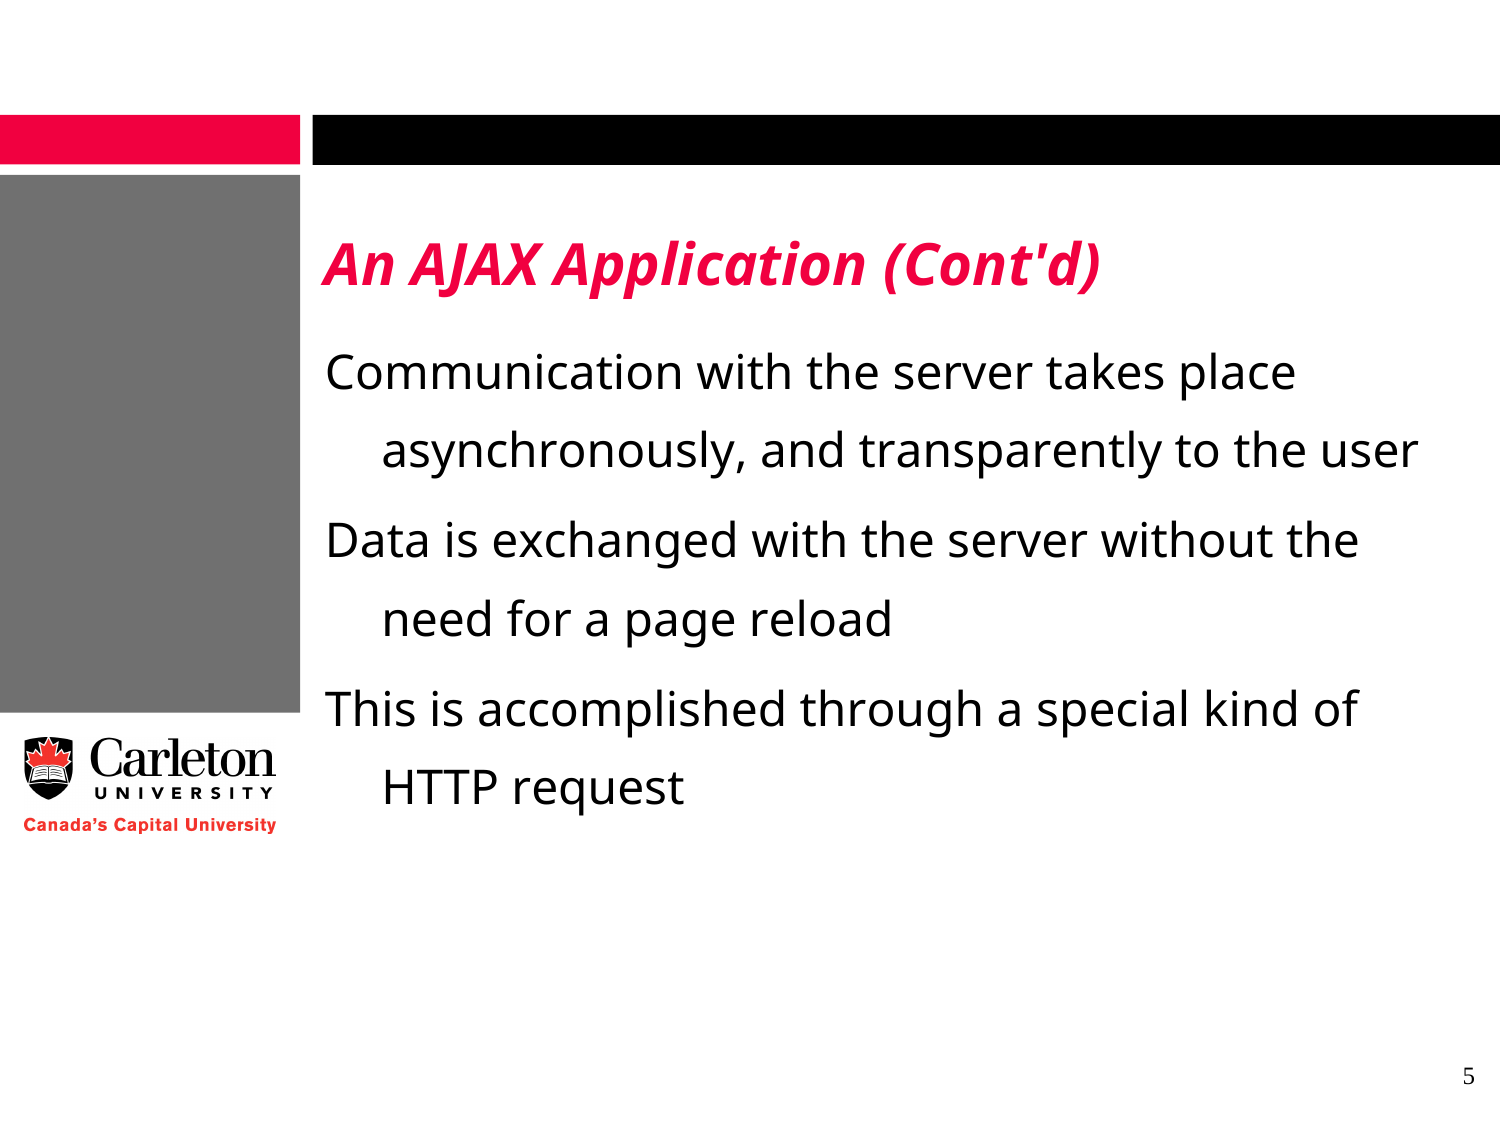

# An AJAX Application (Cont'd)
Communication with the server takes place asynchronously, and transparently to the user
Data is exchanged with the server without the need for a page reload
This is accomplished through a special kind of HTTP request
5